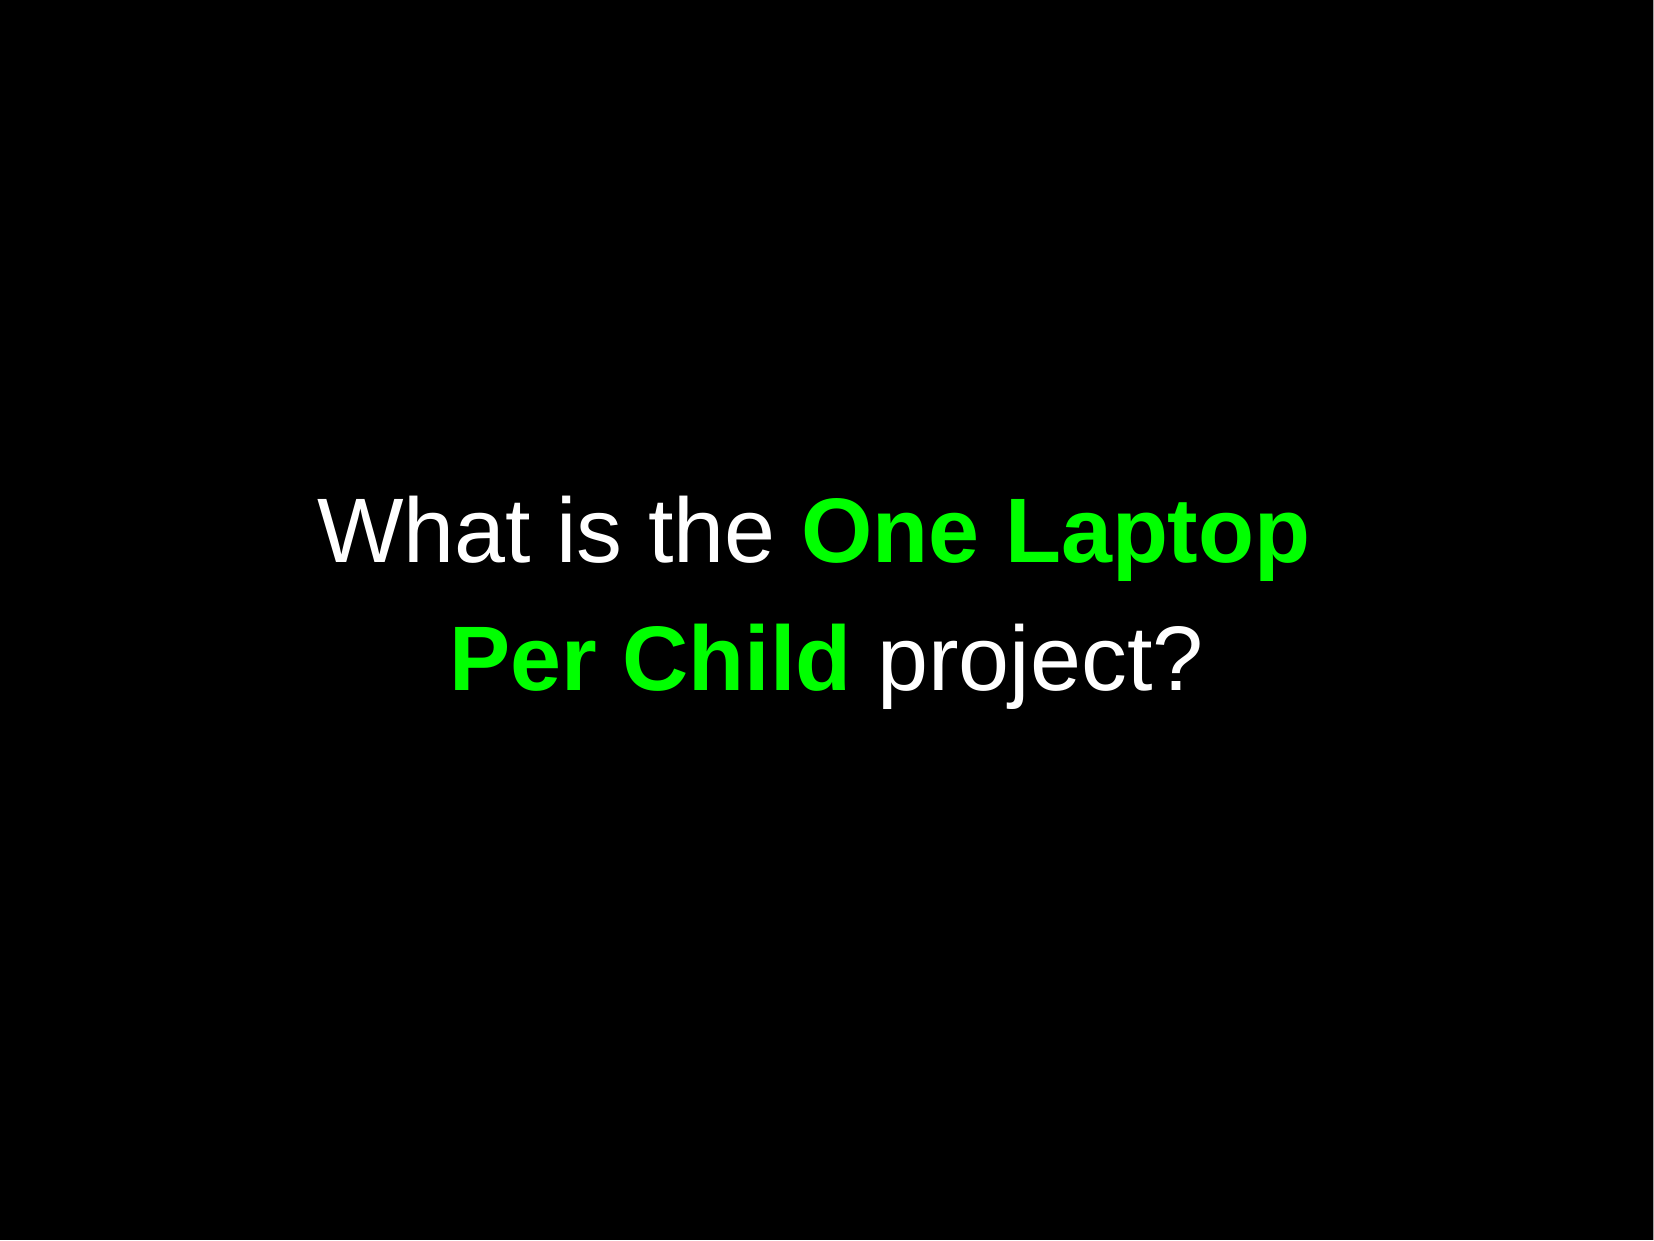

What is the One Laptop
Per Child project?